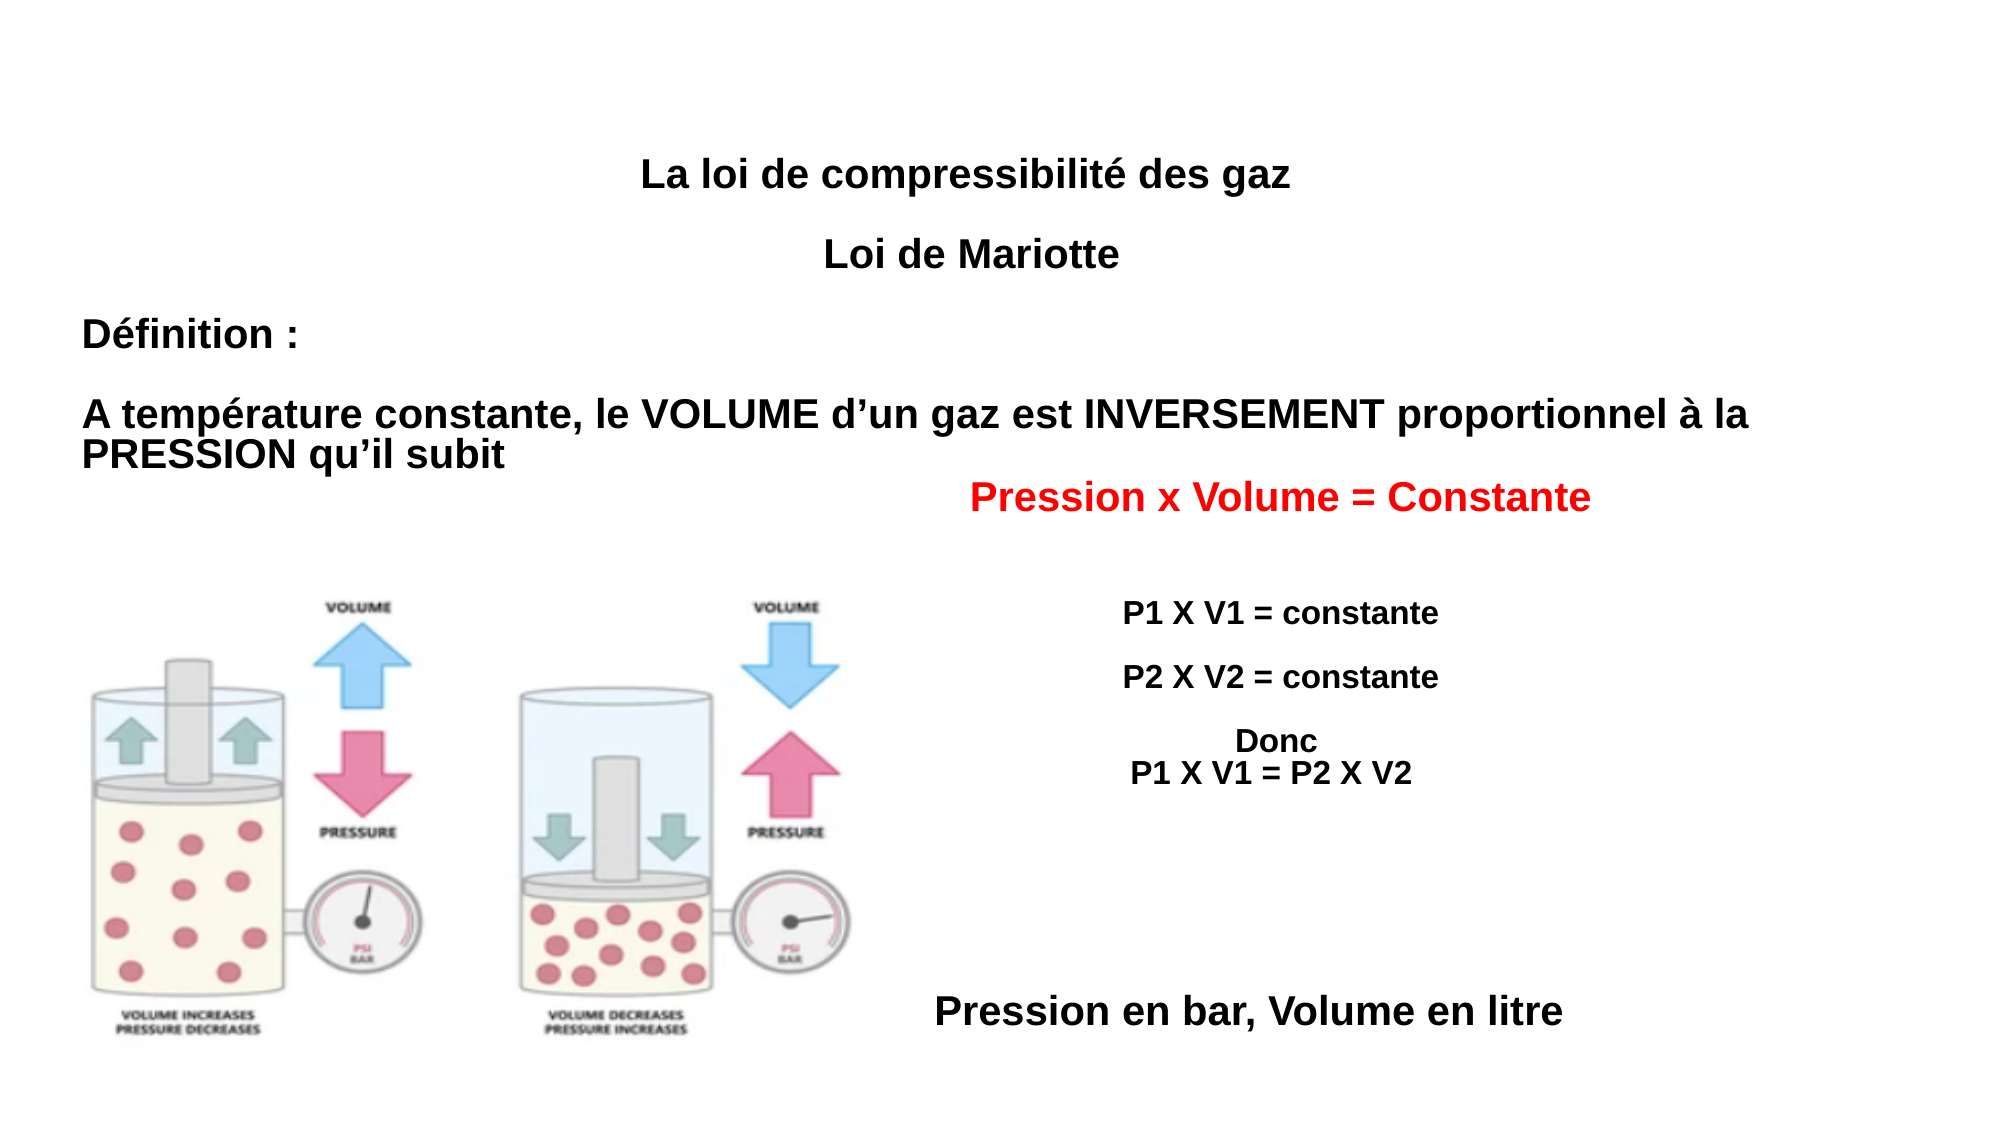

La loi de compressibilité des gaz
Loi de Mariotte
Définition :
A température constante, le VOLUME d’un gaz est INVERSEMENT proportionnel à la PRESSION qu’il subit
Pression x Volume = Constante
P1 X V1 = constante
P2 X V2 = constante
Donc
P1 X V1 = P2 X V2
 Pression en bar, Volume en litre